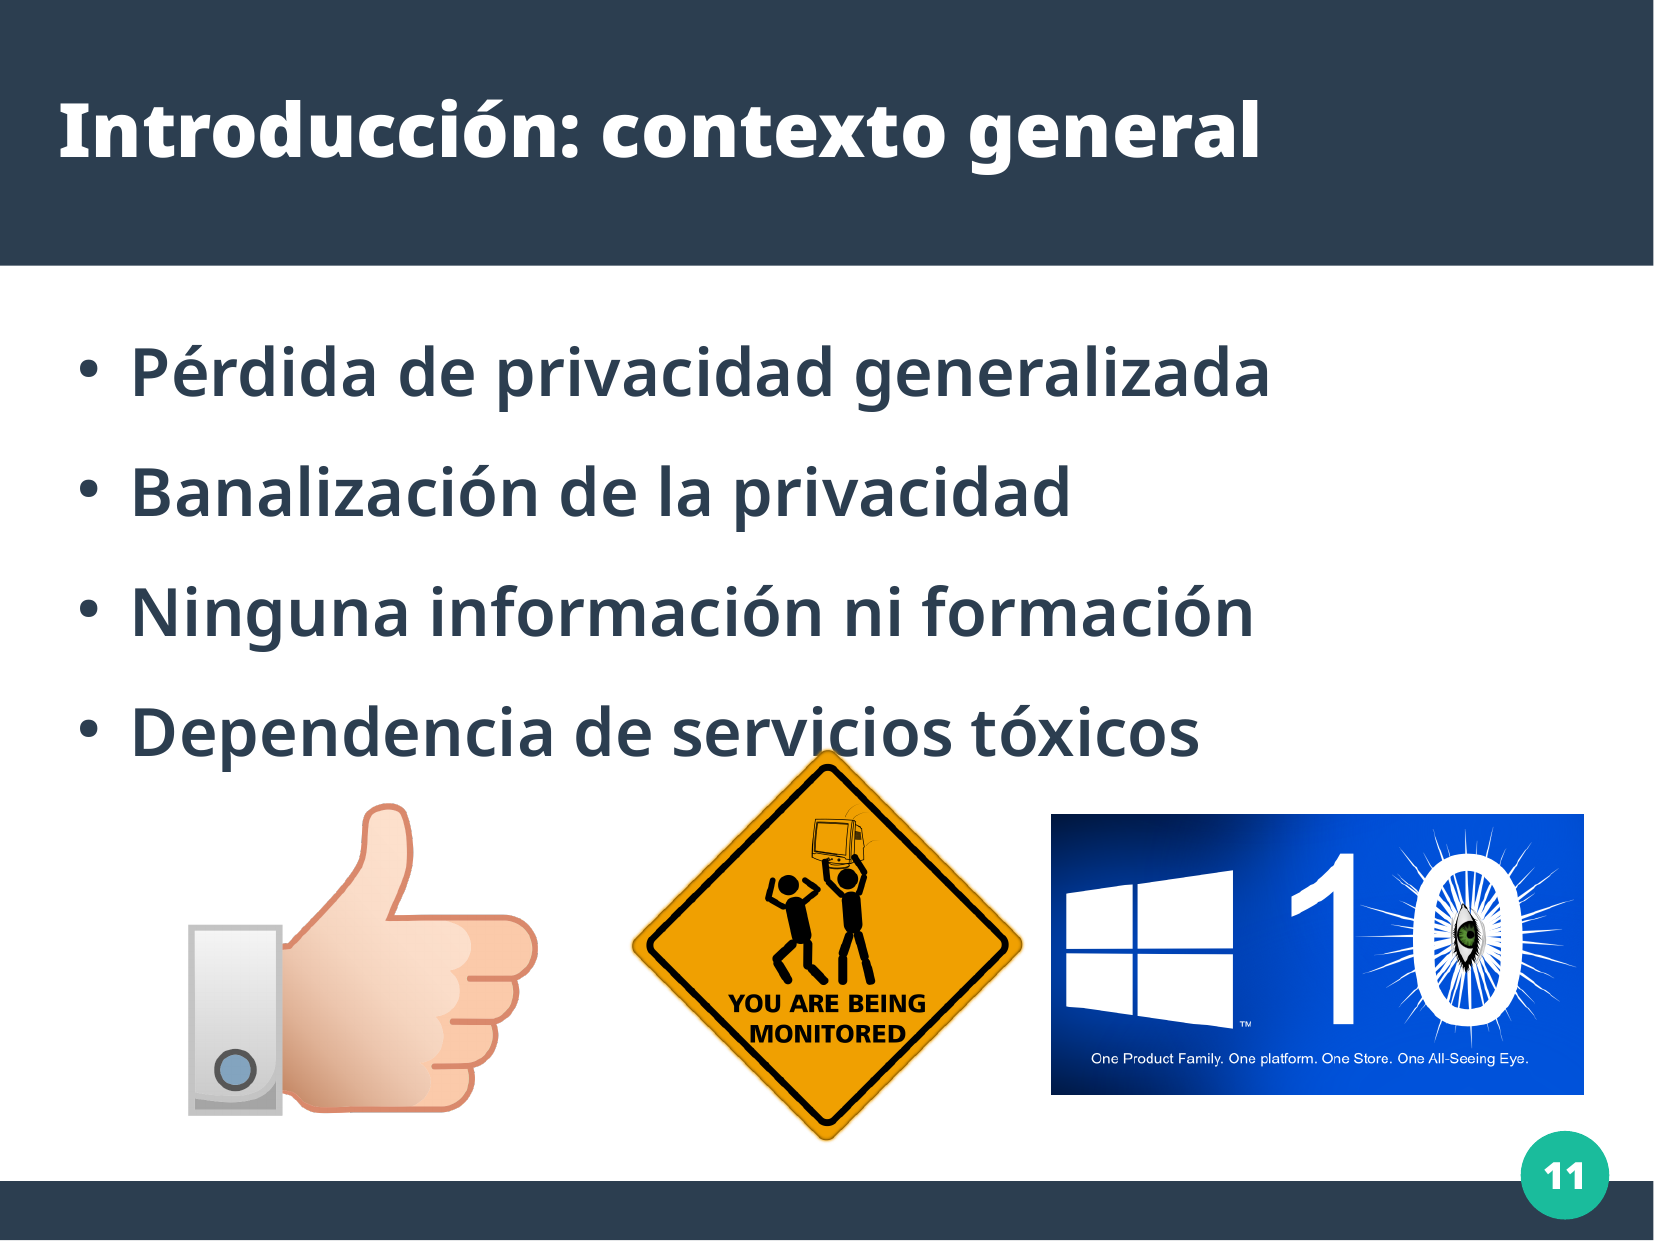

# Introducción: contexto general
Pérdida de privacidad generalizada
Banalización de la privacidad
Ninguna información ni formación
Dependencia de servicios tóxicos
11